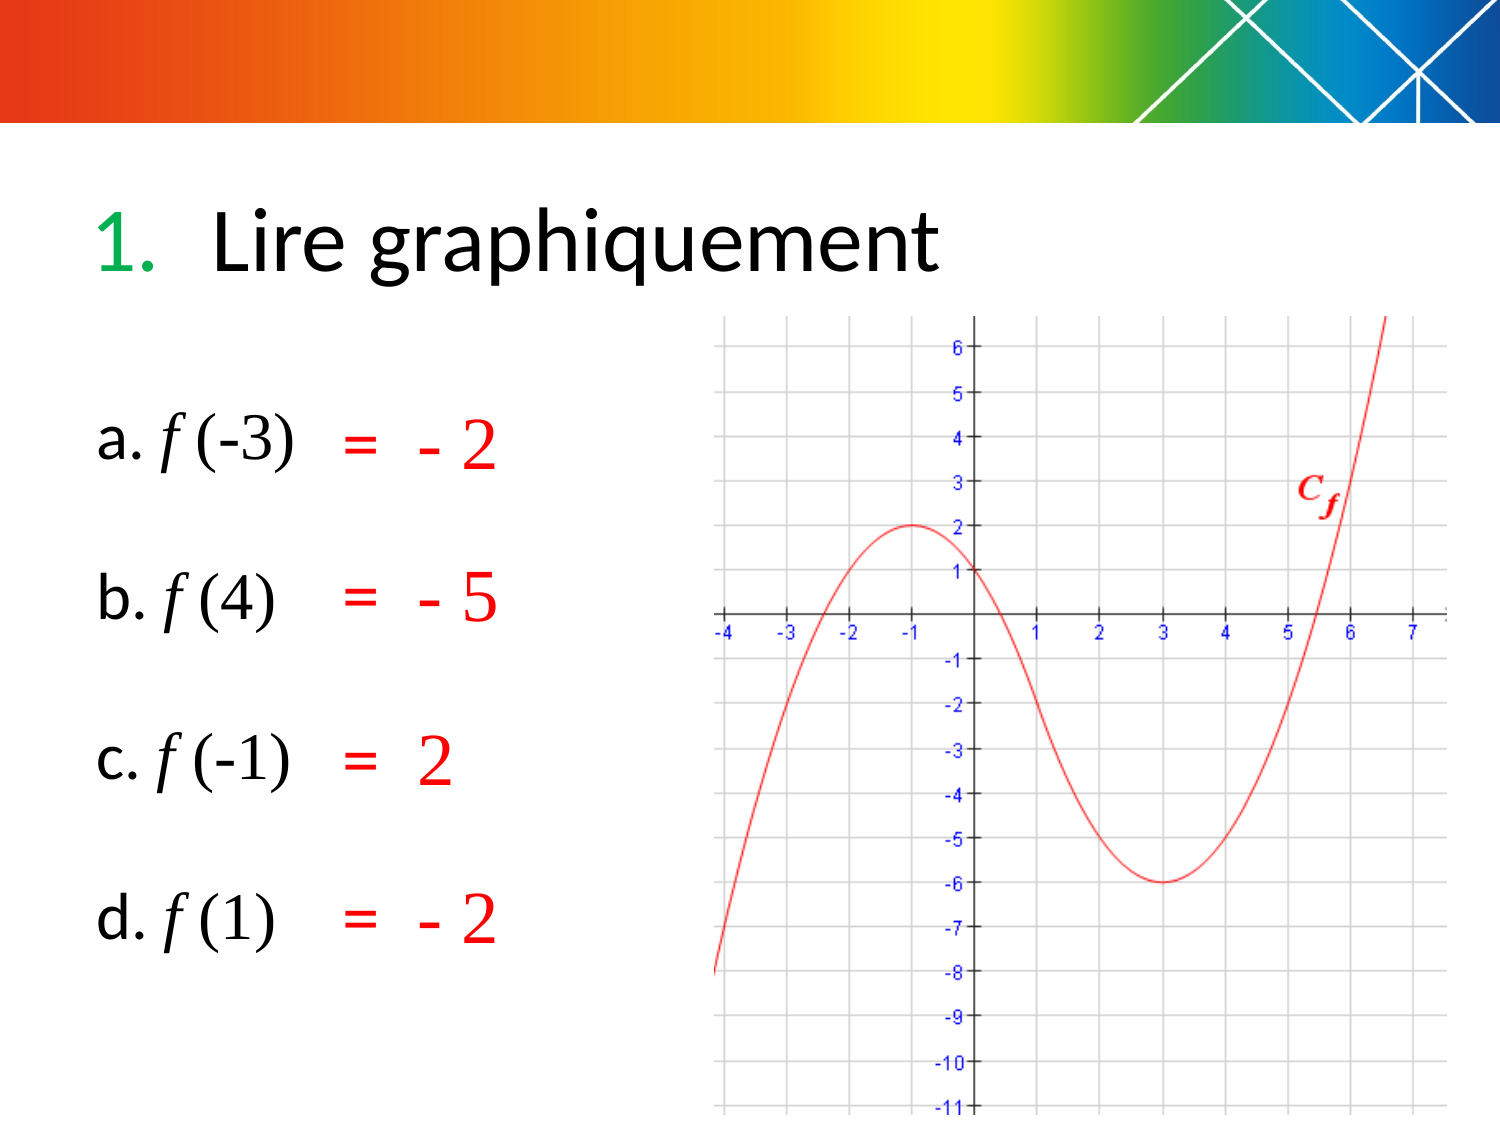

# Lire graphiquement
a. f (-3)
b. f (4)
c. f (-1)
d. f (1)
= - 2
= - 5
= 2
= - 2